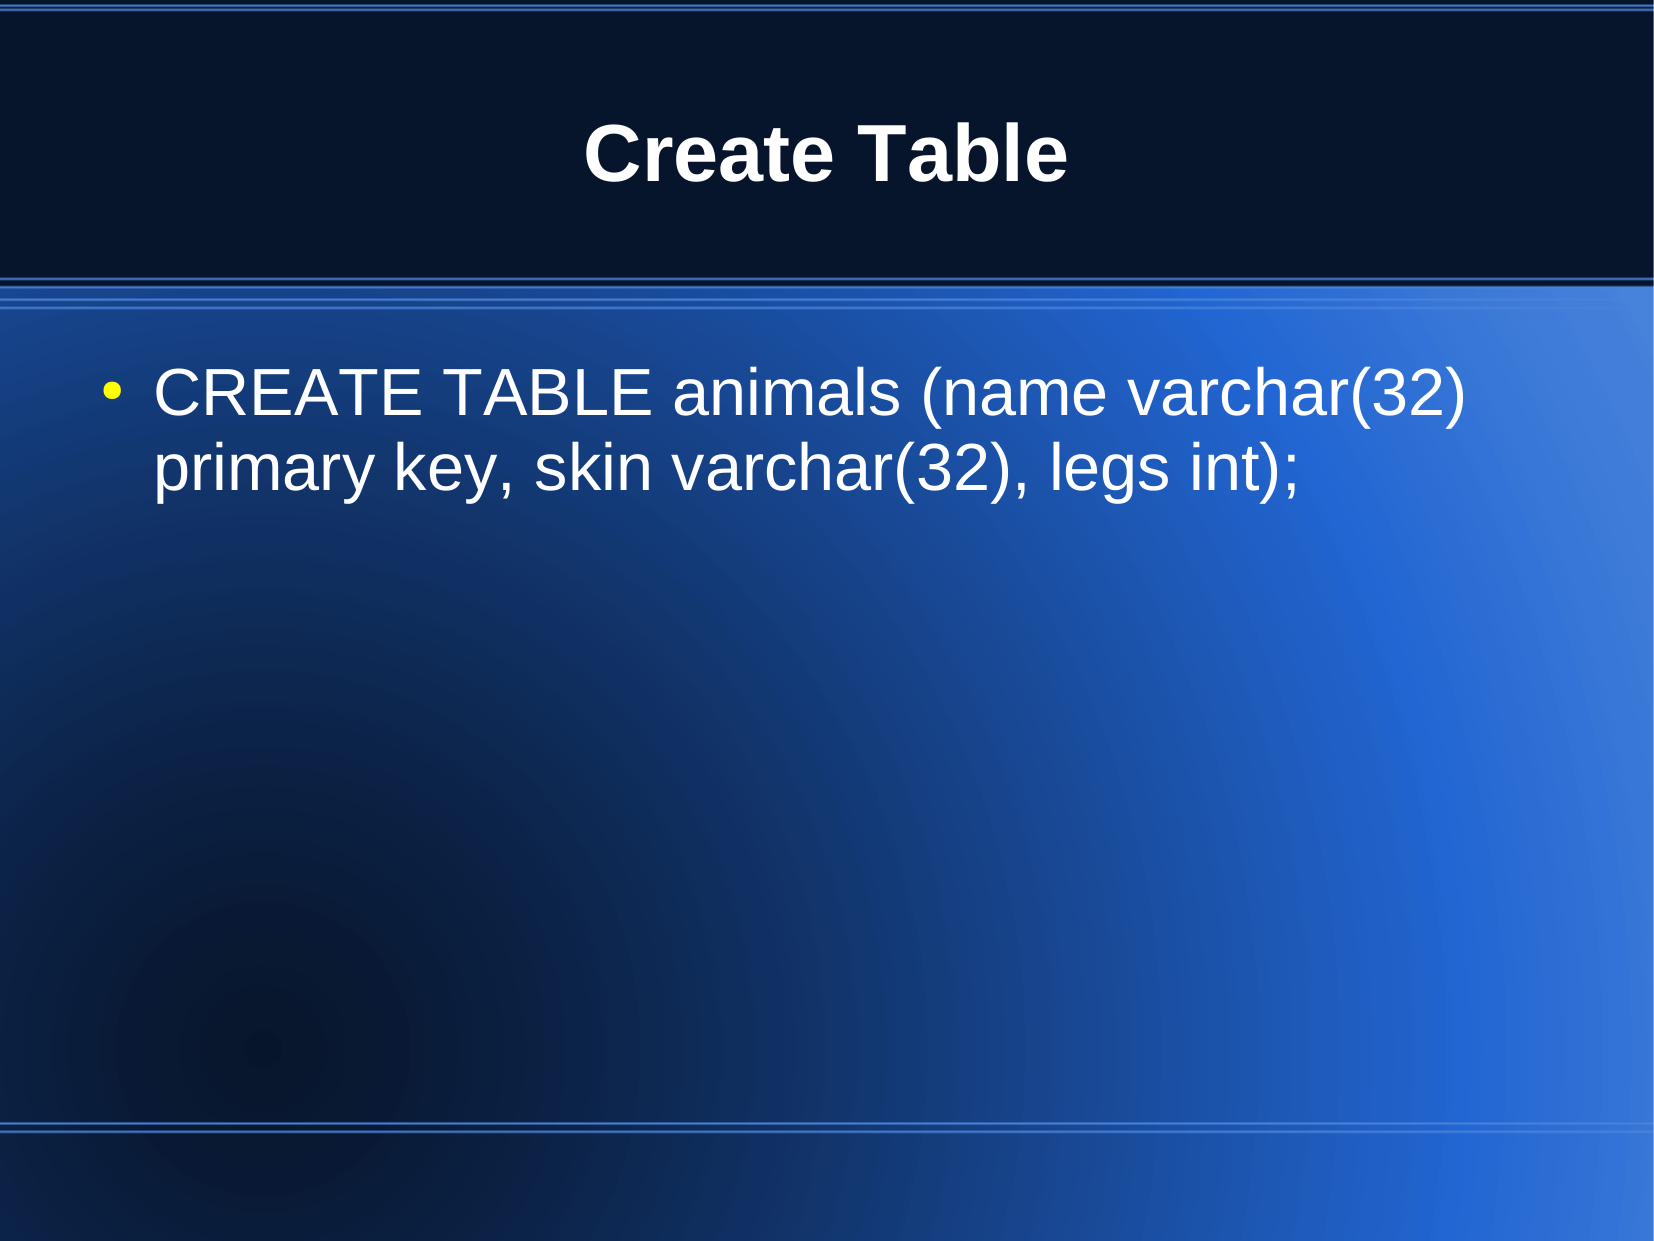

# Create Table
CREATE TABLE animals (name varchar(32) primary key, skin varchar(32), legs int);